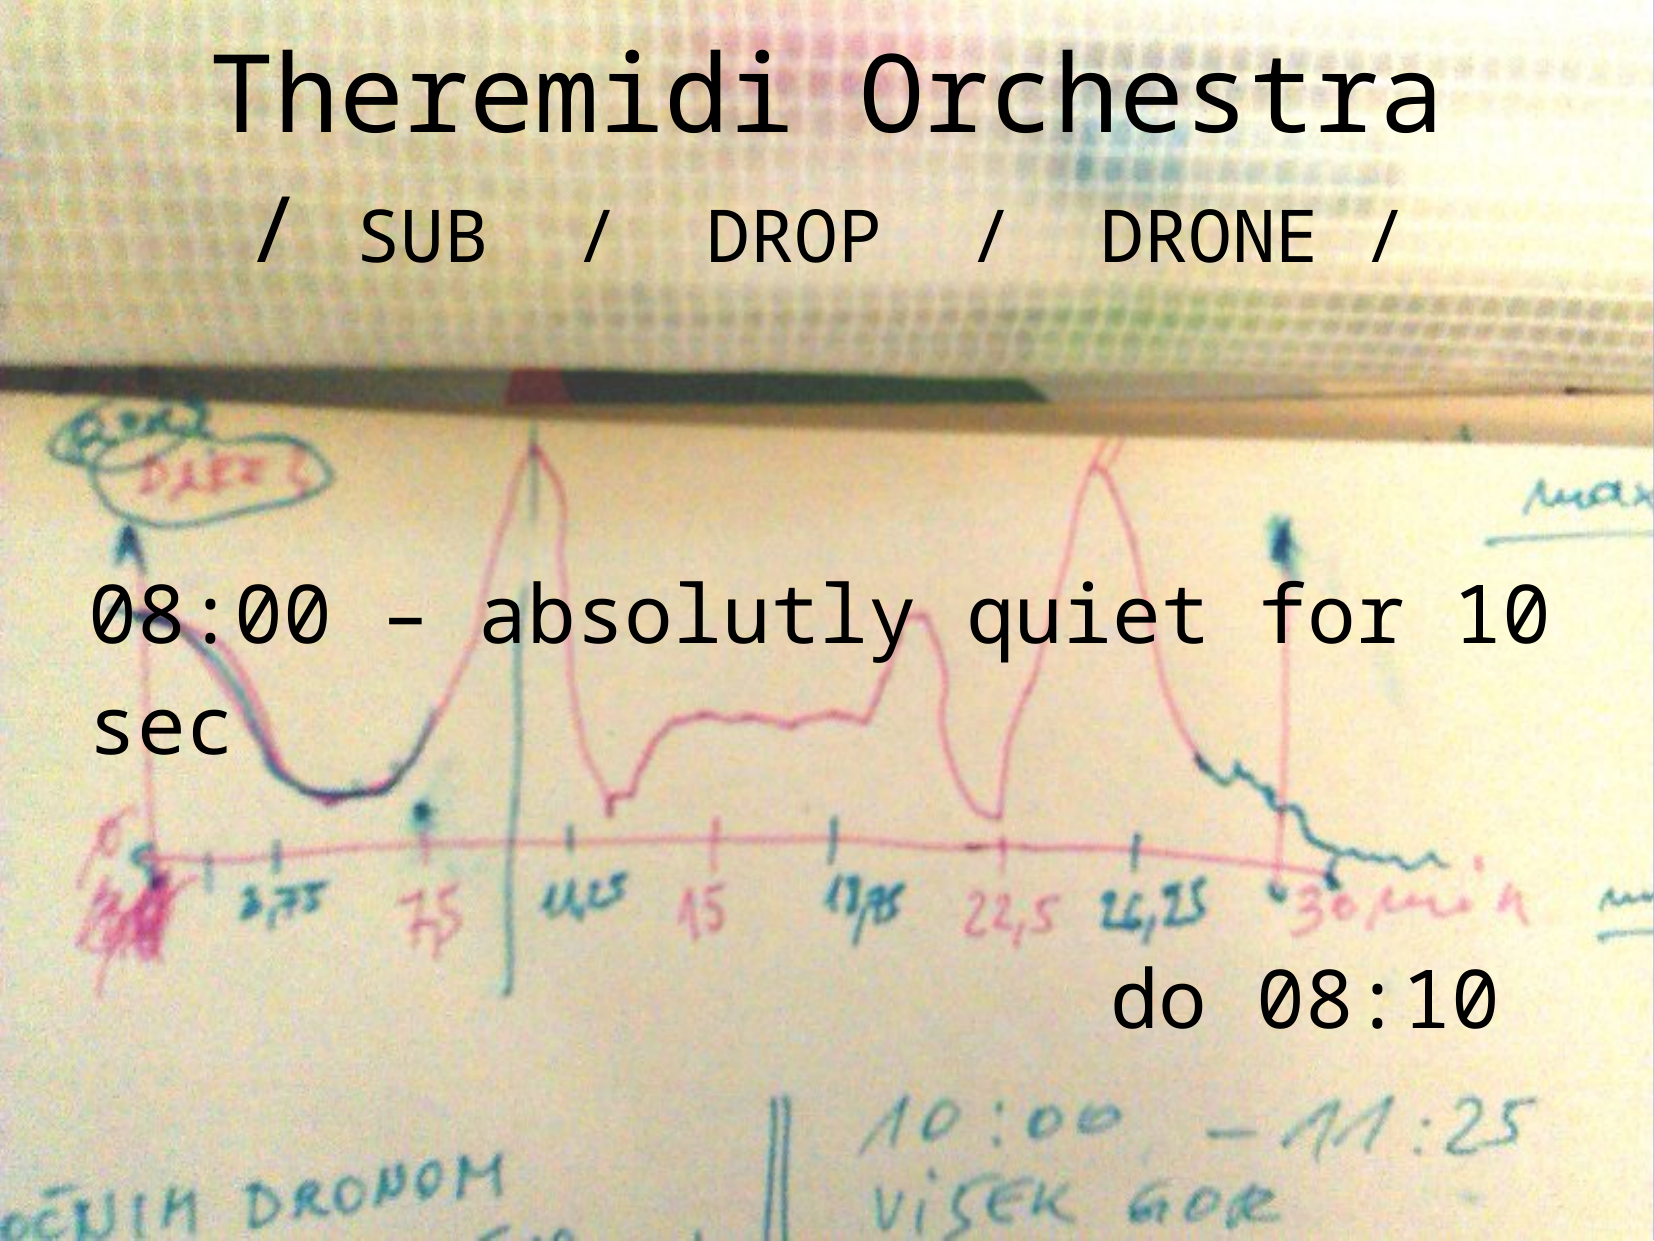

# Theremidi Orchestra / SUB / DROP / DRONE /
08:00 – absolutly quiet for 10 sec
do 08:10